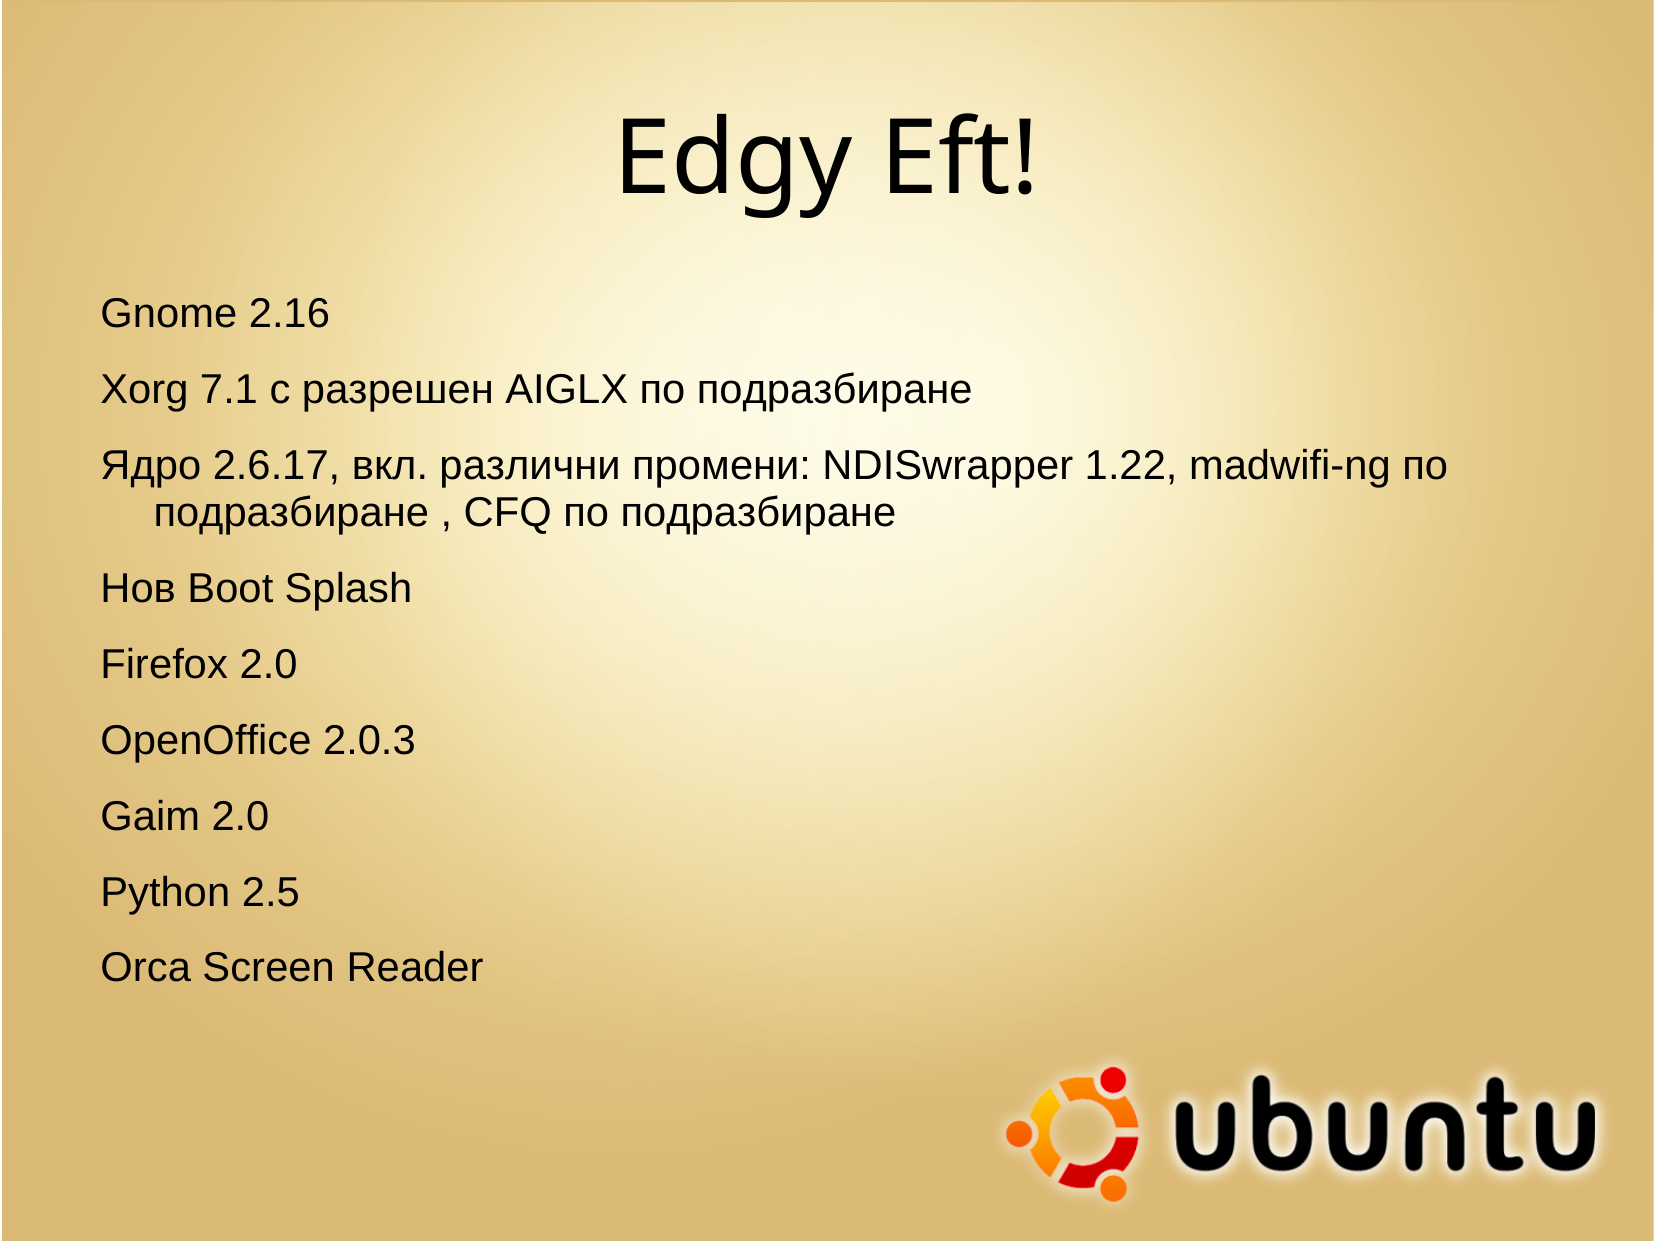

# Edgy Eft!
Gnome 2.16
Xorg 7.1 с разрешен AIGLX по подразбиране
Ядро 2.6.17, вкл. различни промени: NDISwrapper 1.22, madwifi-ng по подразбиране , CFQ по подразбиране
Нов Boot Splash
Firefox 2.0
OpenOffice 2.0.3
Gaim 2.0
Python 2.5
Orca Screen Reader